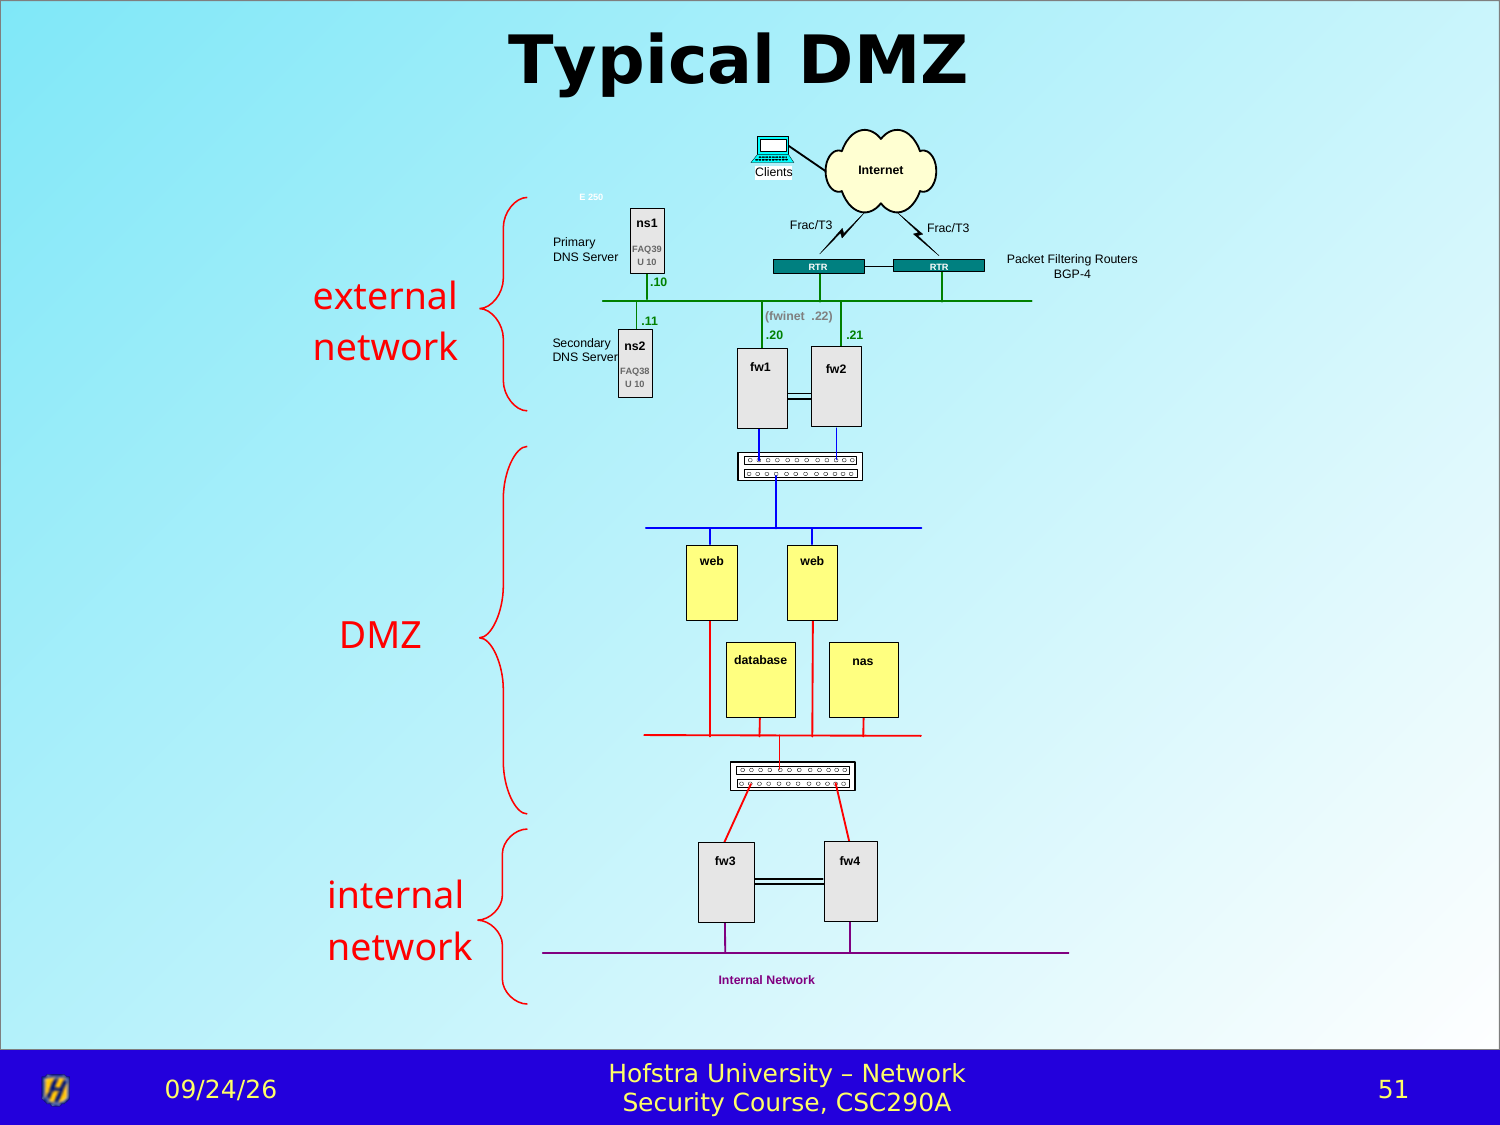

# Typical DMZ
external
network
DMZ
internal
network
51